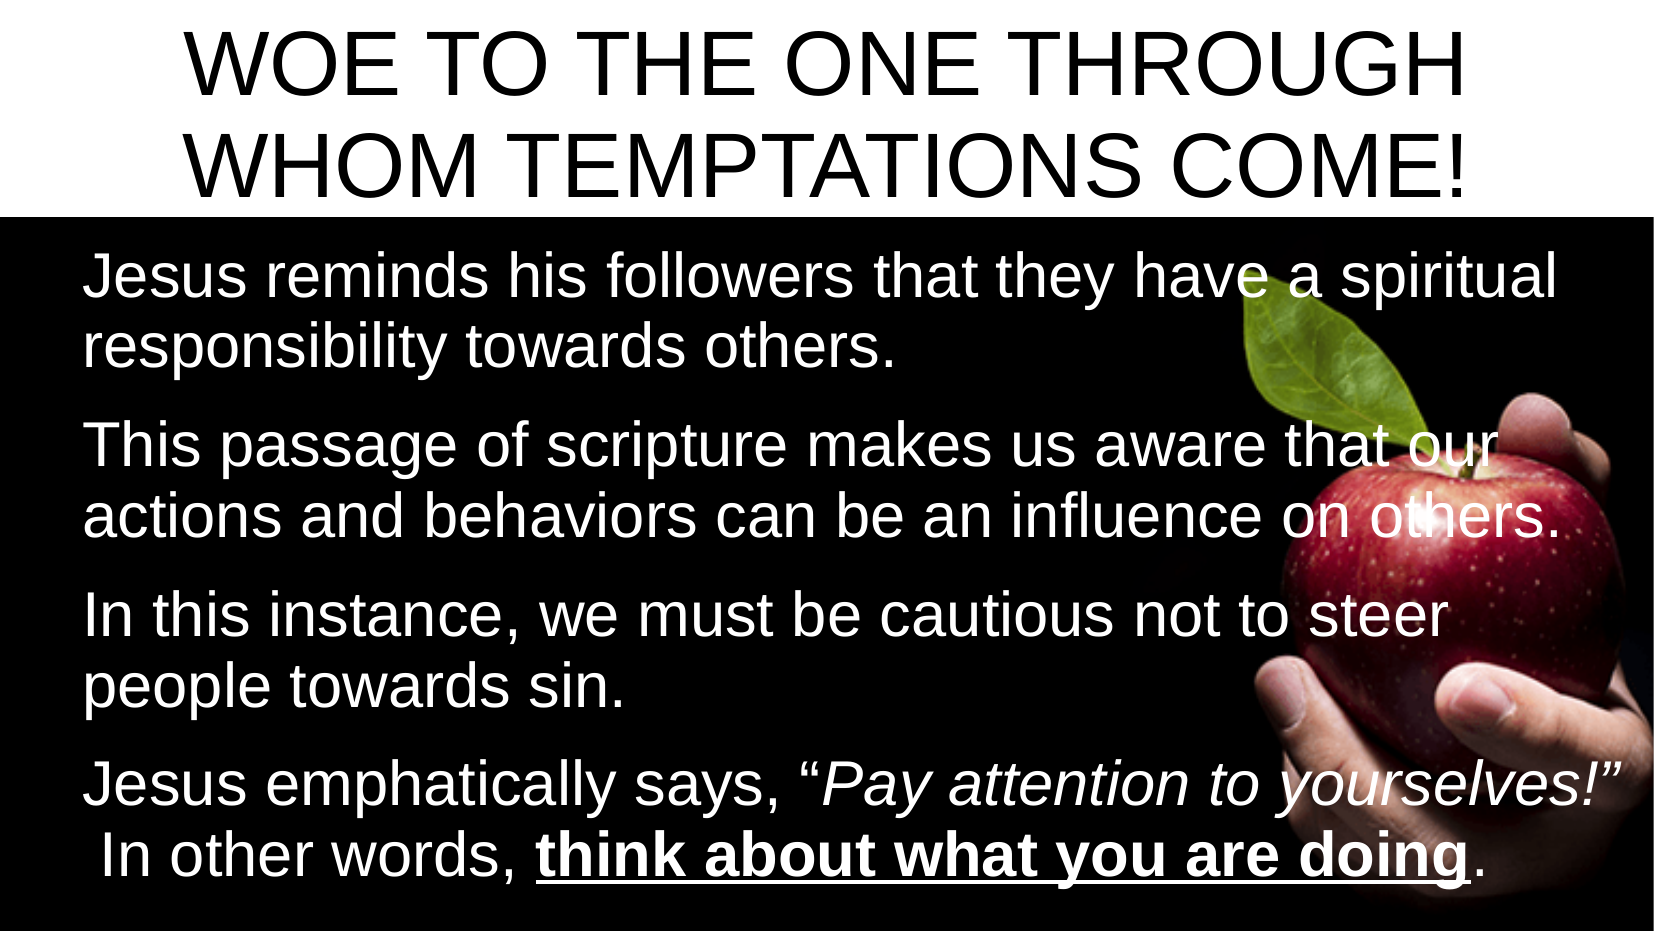

# WOE TO THE ONE THROUGH WHOM TEMPTATIONS COME!
Jesus reminds his followers that they have a spiritual responsibility towards others.
This passage of scripture makes us aware that our actions and behaviors can be an influence on others.
In this instance, we must be cautious not to steer people towards sin.
Jesus emphatically says, “Pay attention to yourselves!” In other words, think about what you are doing.